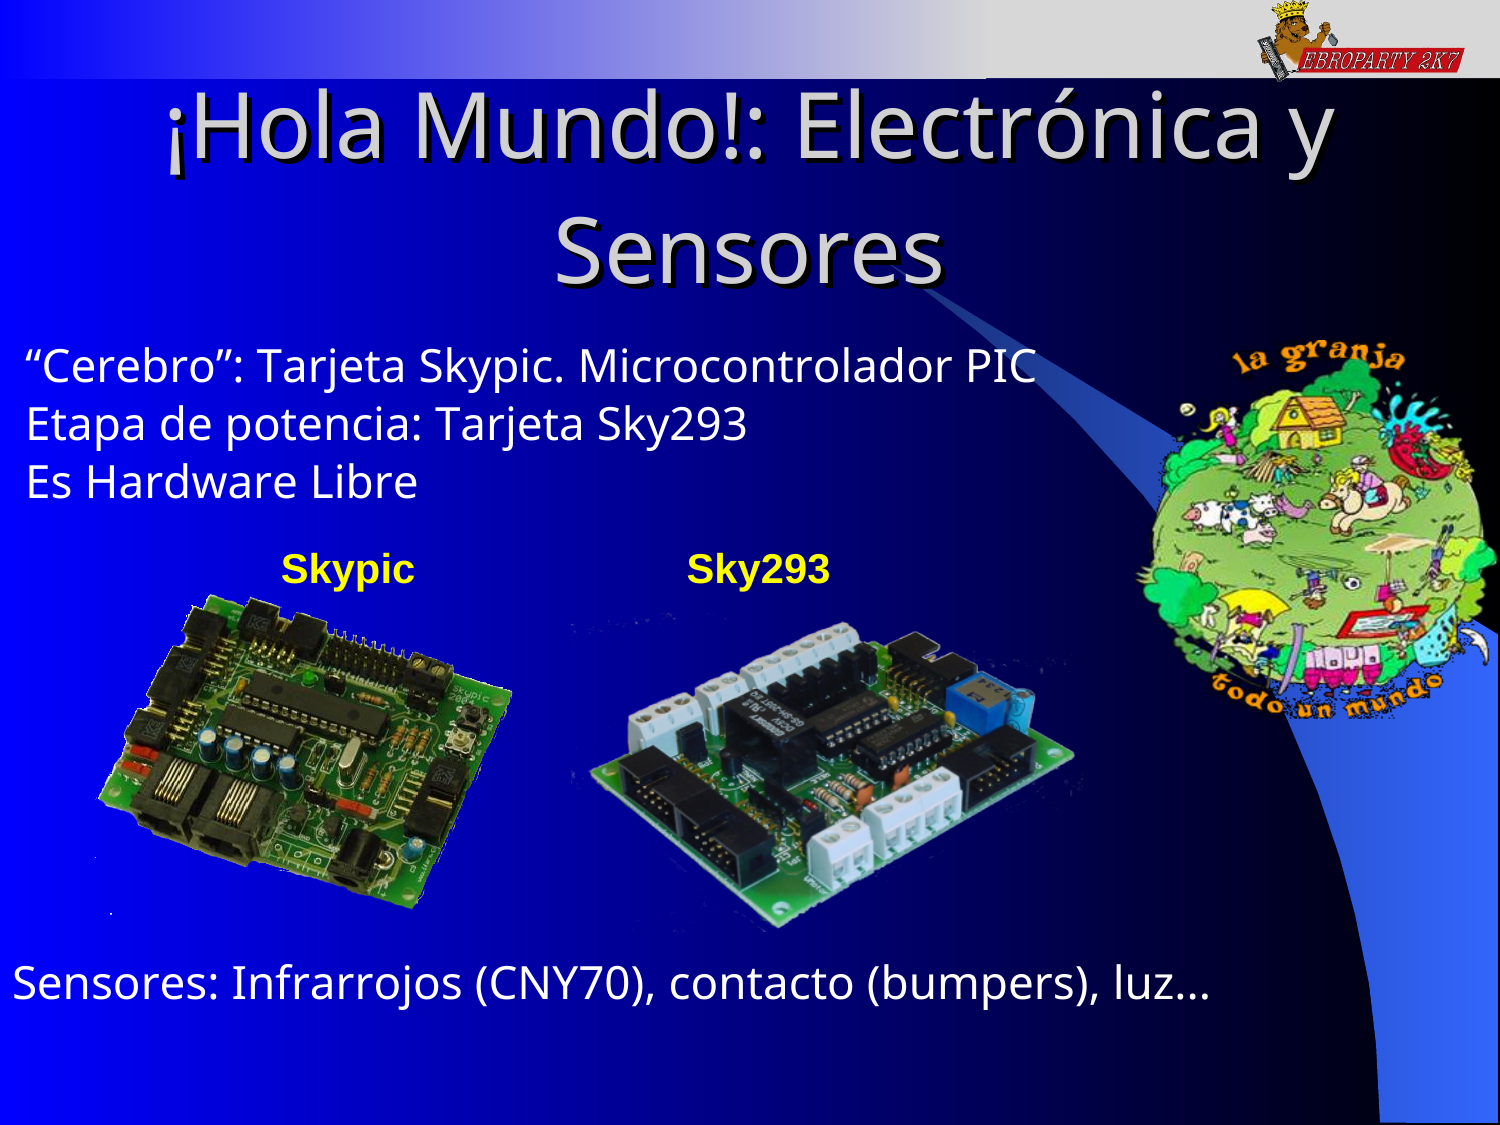

# ¡Hola Mundo!: Electrónica y Sensores
“Cerebro”: Tarjeta Skypic. Microcontrolador PIC
Etapa de potencia: Tarjeta Sky293
Es Hardware Libre
Skypic
Sky293
Sensores: Infrarrojos (CNY70), contacto (bumpers), luz...